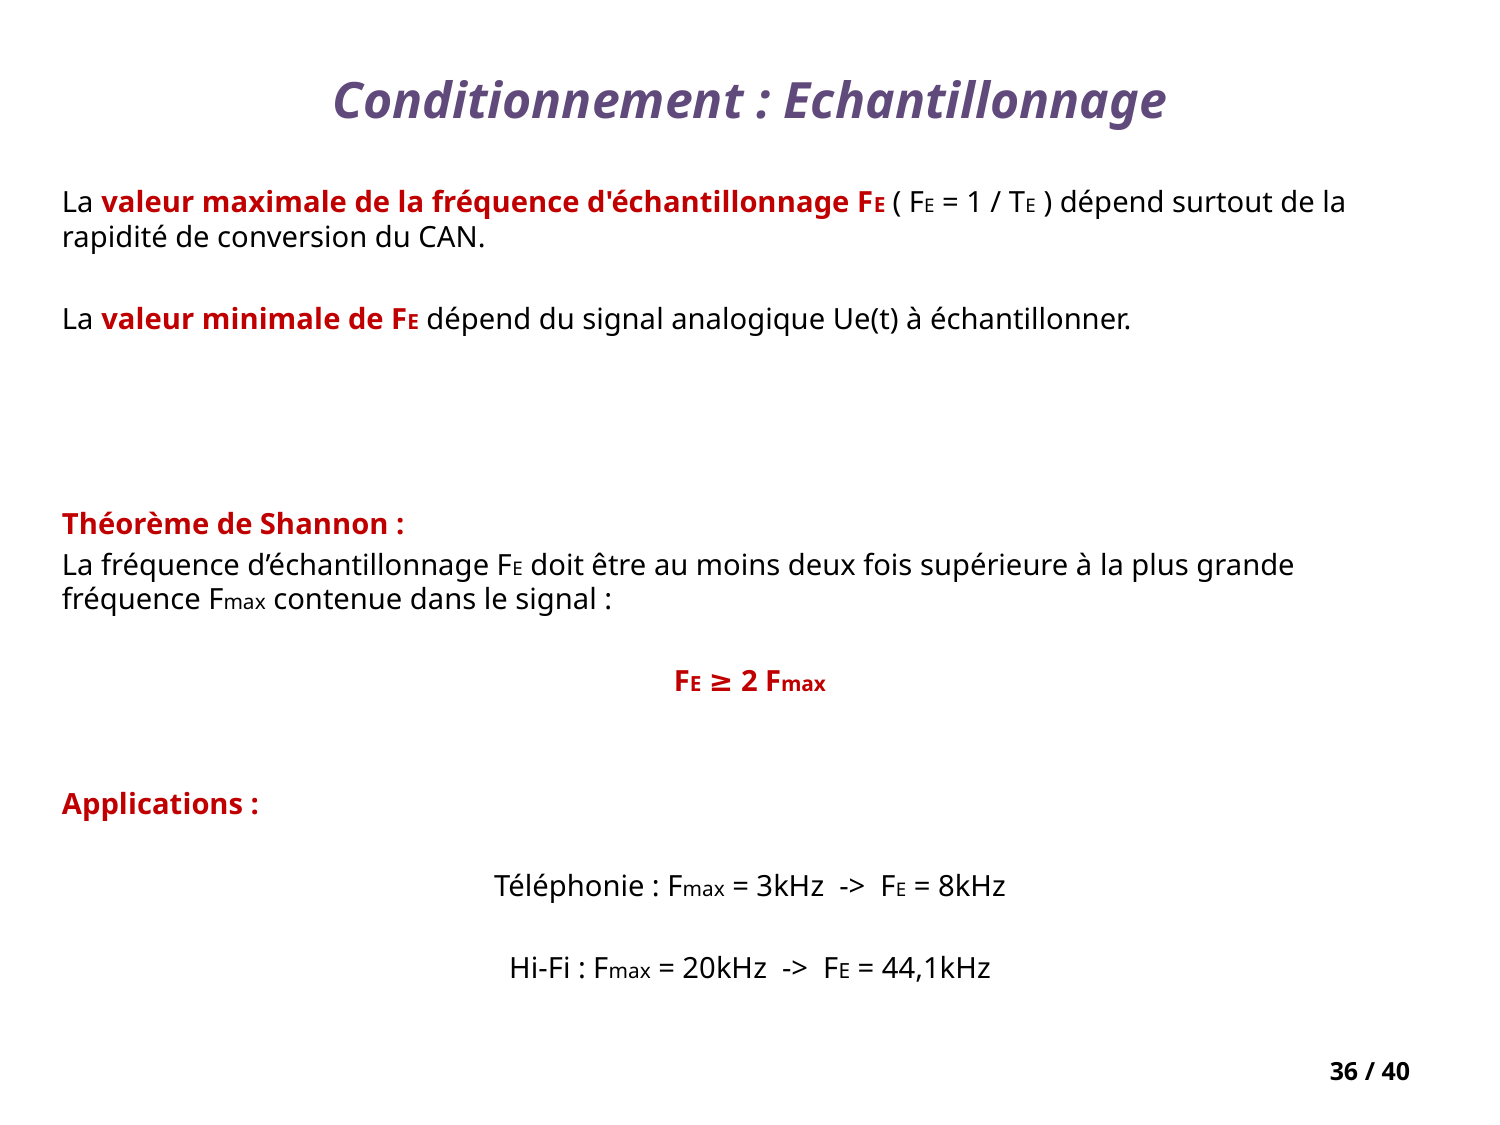

# Conditionnement : Echantillonnage
La valeur maximale de la fréquence d'échantillonnage FE ( FE = 1 / TE ) dépend surtout de la rapidité de conversion du CAN.
La valeur minimale de FE dépend du signal analogique Ue(t) à échantillonner.
Théorème de Shannon :
La fréquence d’échantillonnage FE doit être au moins deux fois supérieure à la plus grande fréquence Fmax contenue dans le signal :
FE ≥ 2 Fmax
Applications :
Téléphonie : Fmax = 3kHz -> FE = 8kHz
Hi-Fi : Fmax = 20kHz -> FE = 44,1kHz